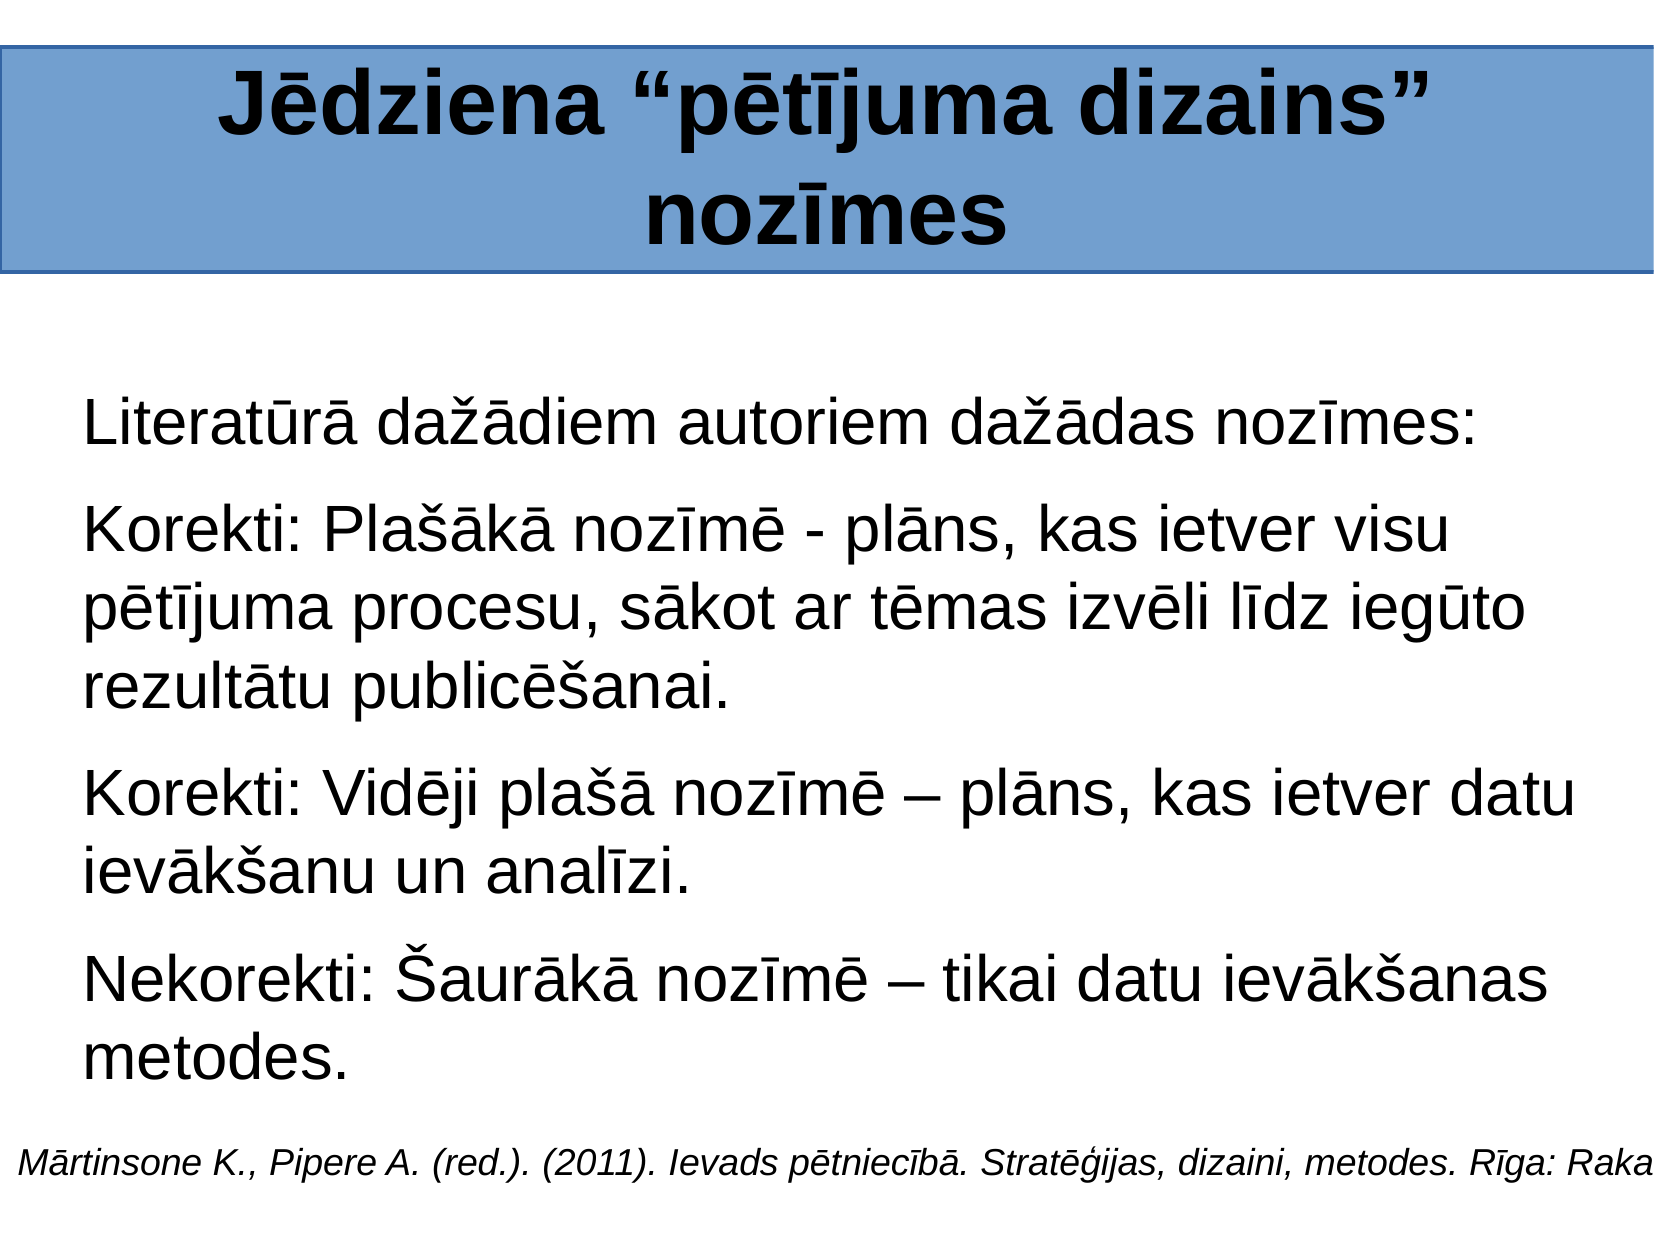

# Jēdziena “pētījuma dizains” nozīmes
Literatūrā dažādiem autoriem dažādas nozīmes:
Korekti: Plašākā nozīmē - plāns, kas ietver visu pētījuma procesu, sākot ar tēmas izvēli līdz iegūto rezultātu publicēšanai.
Korekti: Vidēji plašā nozīmē – plāns, kas ietver datu ievākšanu un analīzi.
Nekorekti: Šaurākā nozīmē – tikai datu ievākšanas metodes.
Mārtinsone K., Pipere A. (red.). (2011). Ievads pētniecībā. Stratēģijas, dizaini, metodes. Rīga: Raka